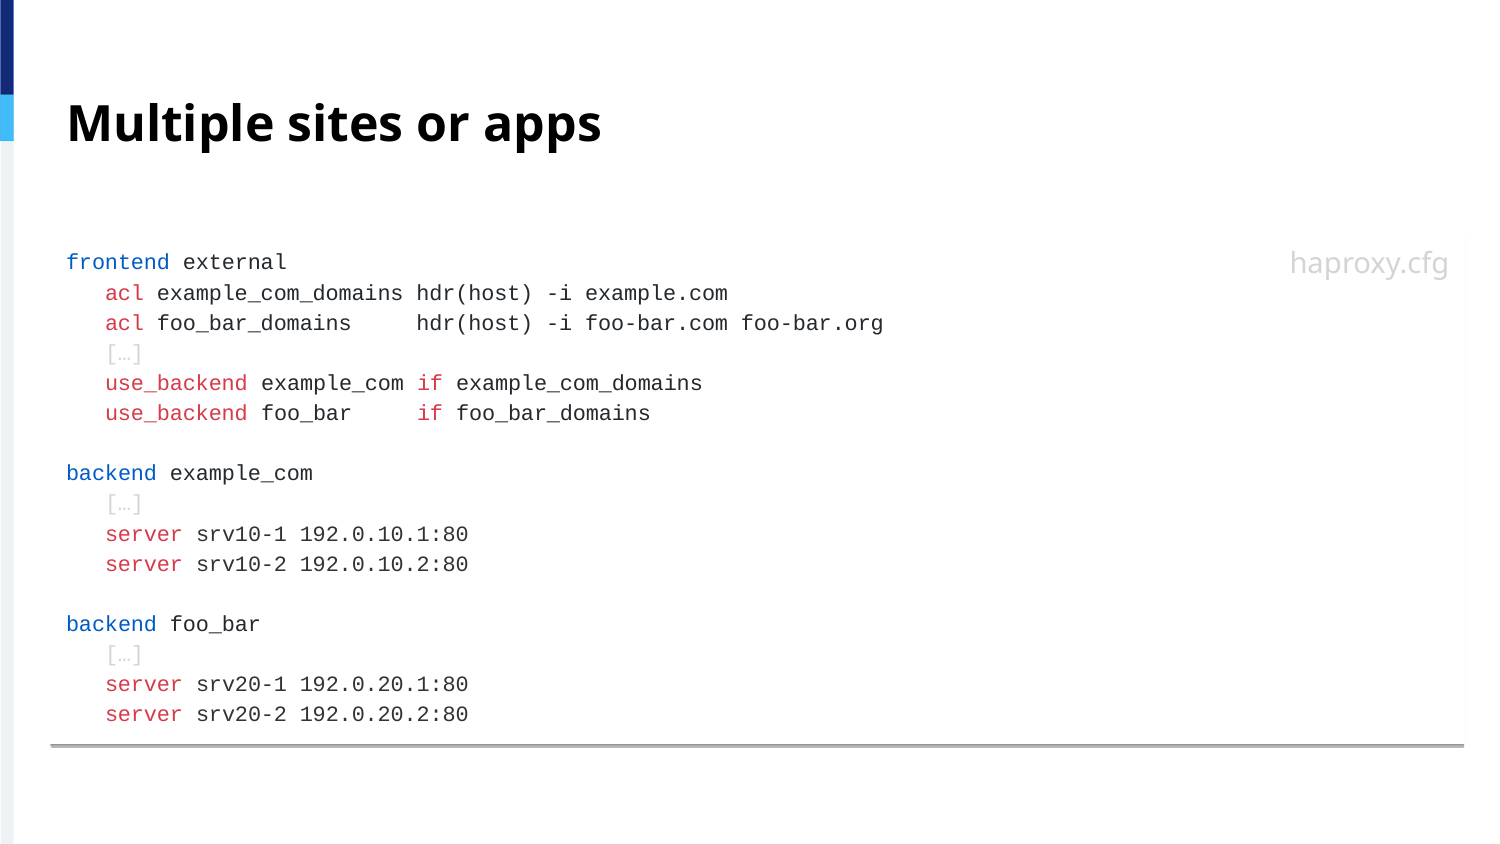

# Multiple sites or apps
frontend external
 acl example_com_domains hdr(host) -i example.com
 acl foo_bar_domains hdr(host) -i foo-bar.com foo-bar.org
 […]
 use_backend example_com if example_com_domains
 use_backend foo_bar if foo_bar_domains
backend example_com
 […]
 server srv10-1 192.0.10.1:80
 server srv10-2 192.0.10.2:80
backend foo_bar
 […]
 server srv20-1 192.0.20.1:80
 server srv20-2 192.0.20.2:80
haproxy.cfg